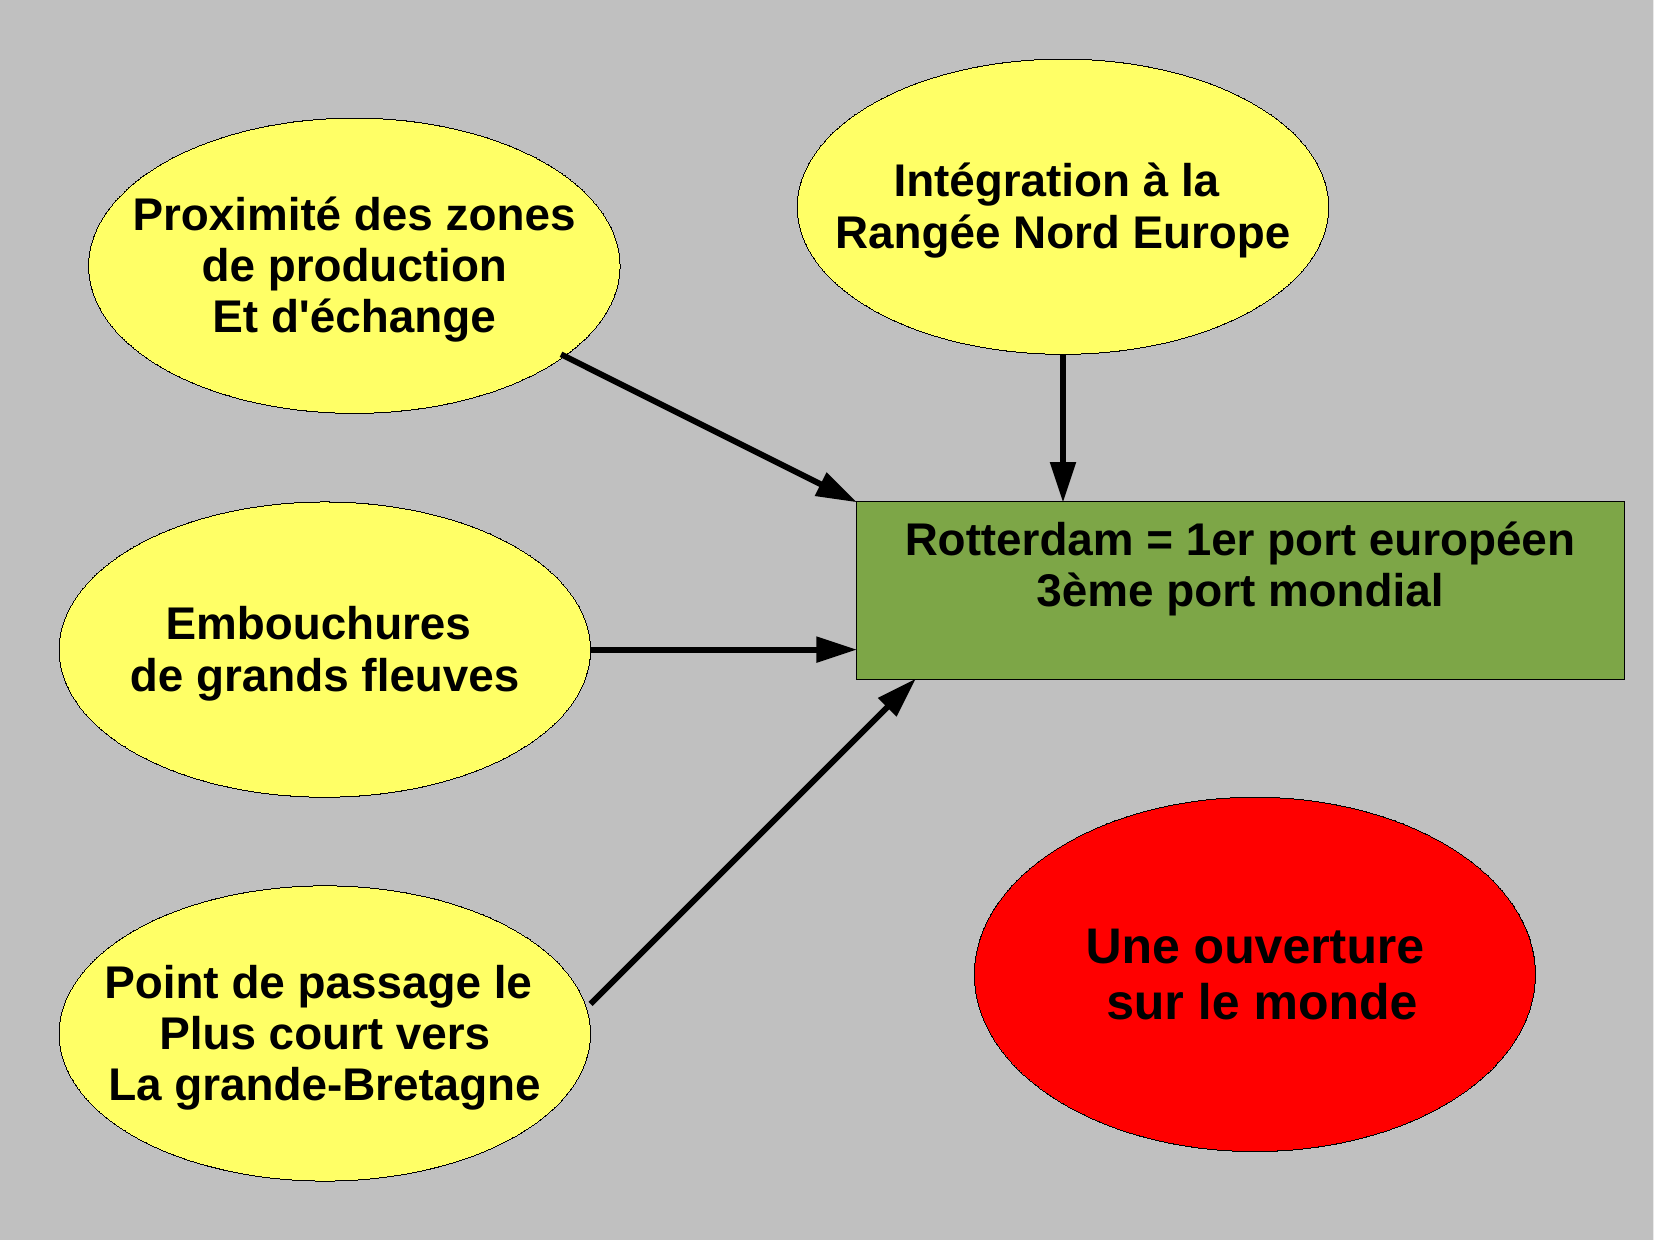

Intégration à la
Rangée Nord Europe
Proximité des zones
 de production
Et d'échange
Embouchures
de grands fleuves
Rotterdam = 1er port européen
3ème port mondial
Une ouverture
 sur le monde
Point de passage le
Plus court vers
La grande-Bretagne